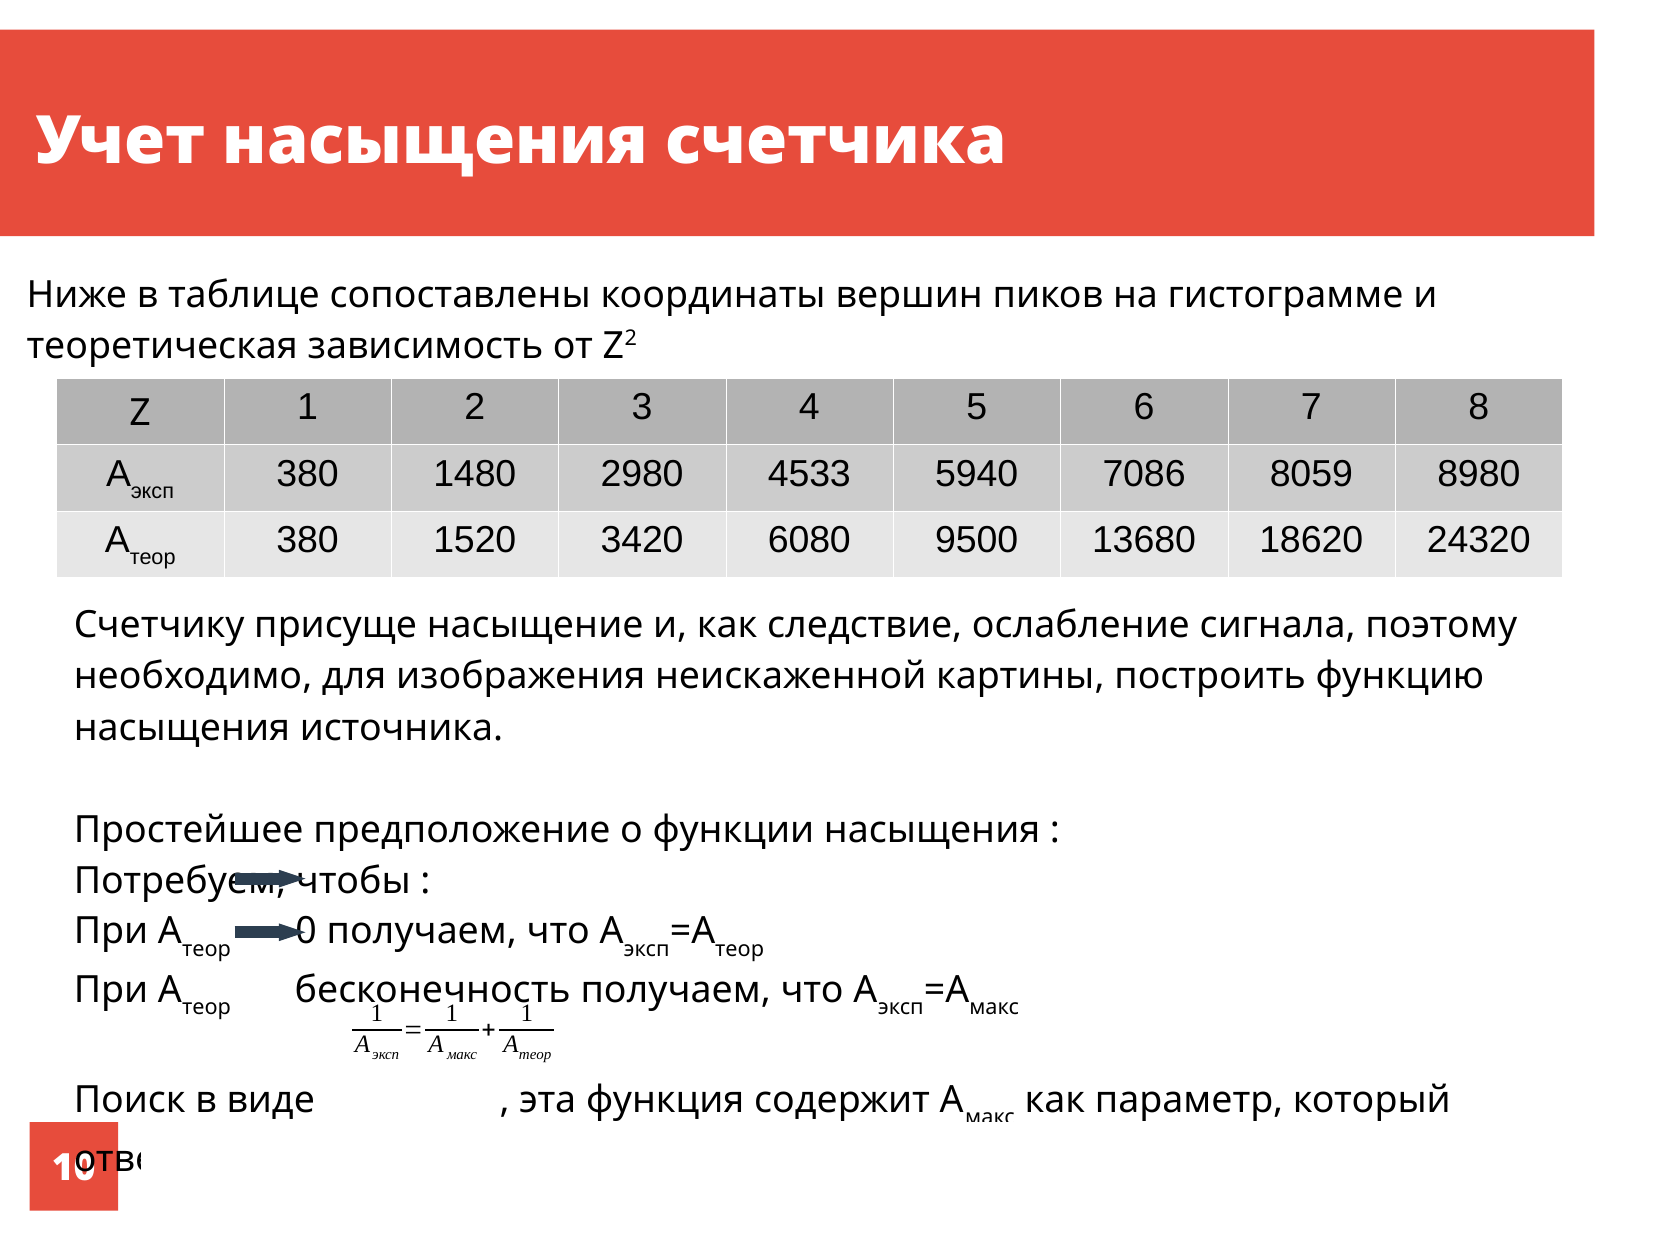

# Учет насыщения счетчика
Ниже в таблице сопоставлены координаты вершин пиков на гистограмме и теоретическая зависимость от Z2
| Z | 1 | 2 | 3 | 4 | 5 | 6 | 7 | 8 |
| --- | --- | --- | --- | --- | --- | --- | --- | --- |
| Аэксп | 380 | 1480 | 2980 | 4533 | 5940 | 7086 | 8059 | 8980 |
| Атеор | 380 | 1520 | 3420 | 6080 | 9500 | 13680 | 18620 | 24320 |
Счетчику присуще насыщение и, как следствие, ослабление сигнала, поэтому необходимо, для изображения неискаженной картины, построить функцию насыщения источника.
Простейшее предположение о функции насыщения :
Потребуем, чтобы :
При Атеор 0 получаем, что Аэксп=Атеор
При Атеор бесконечность получаем, что Аэксп=Амакс
Поиск в виде , эта функция содержит Амакс как параметр, который отвечает за максимальный сигнал от счетчика.
10